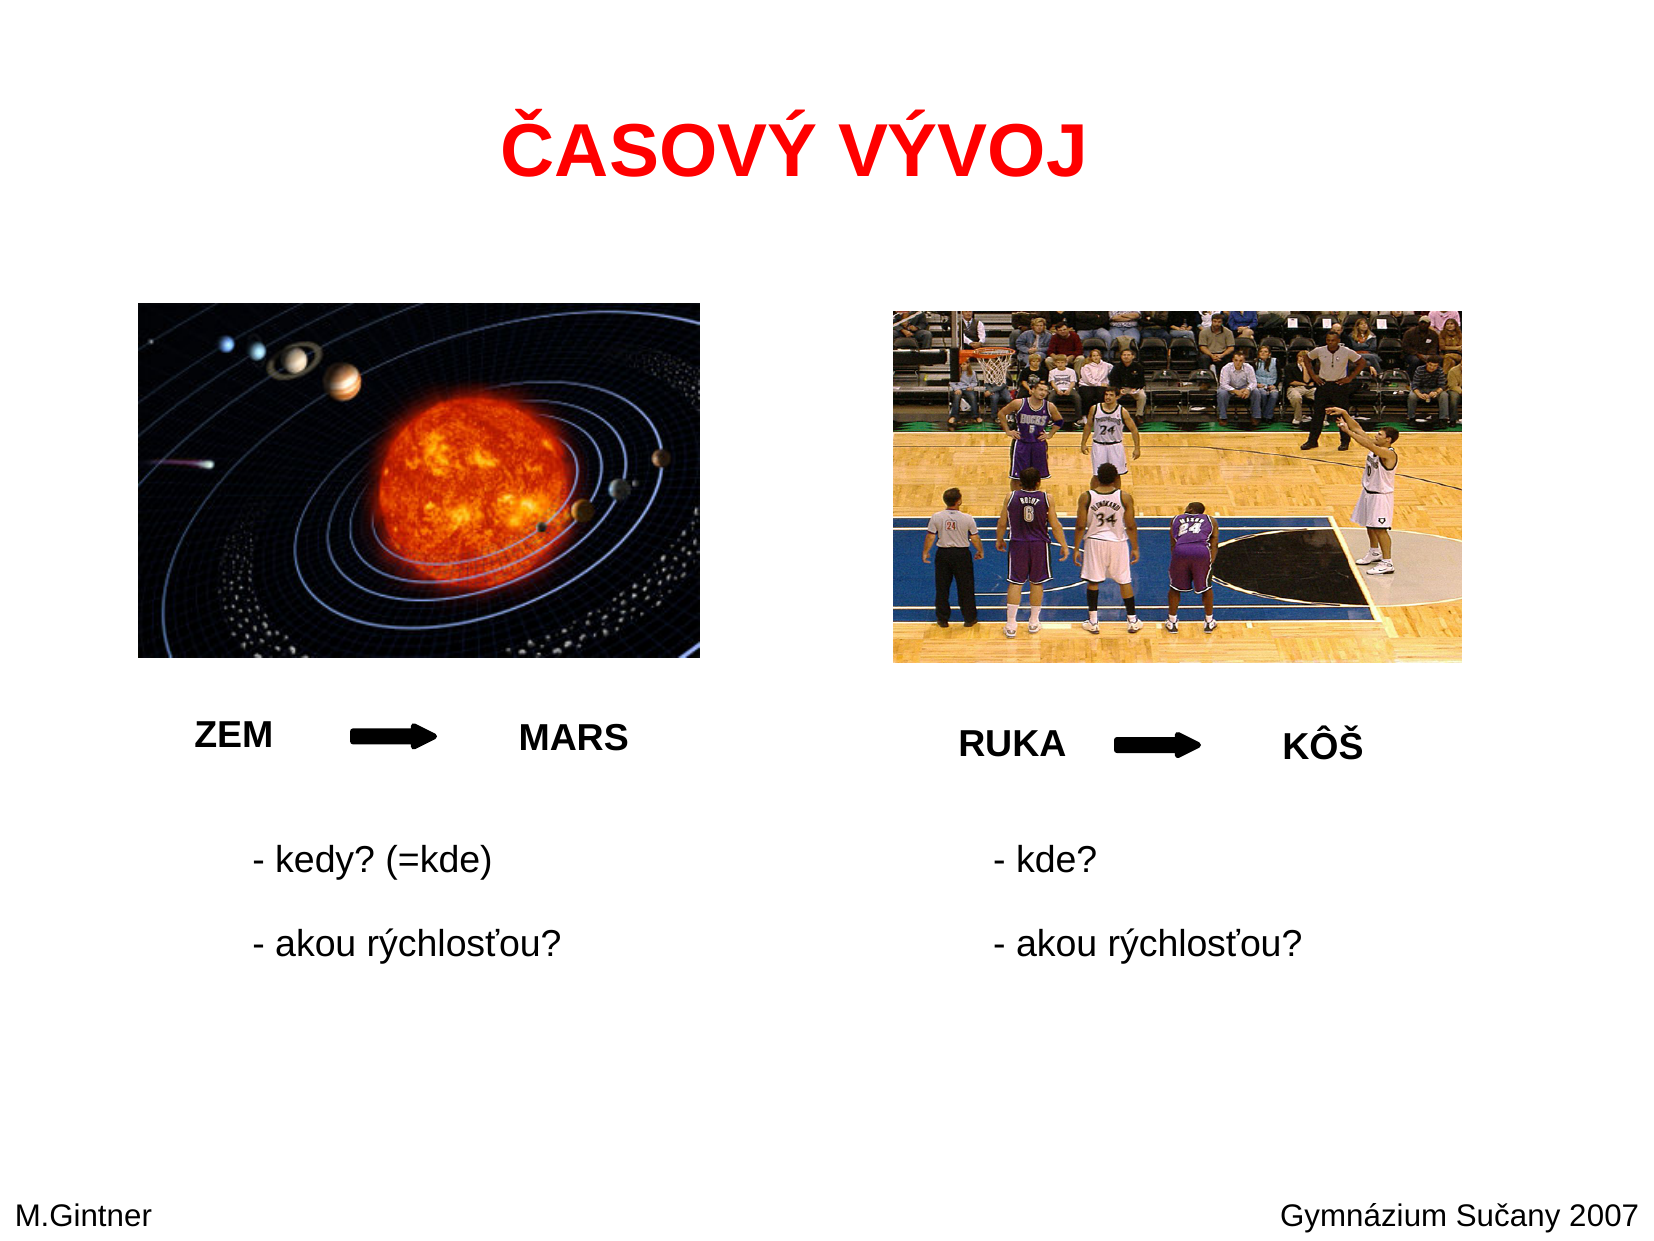

ČASOVÝ VÝVOJ
ZEM
MARS
- kedy? (=kde)
- akou rýchlosťou?
RUKA
KÔŠ
- kde?
- akou rýchlosťou?
M.Gintner
Gymnázium Sučany 2007